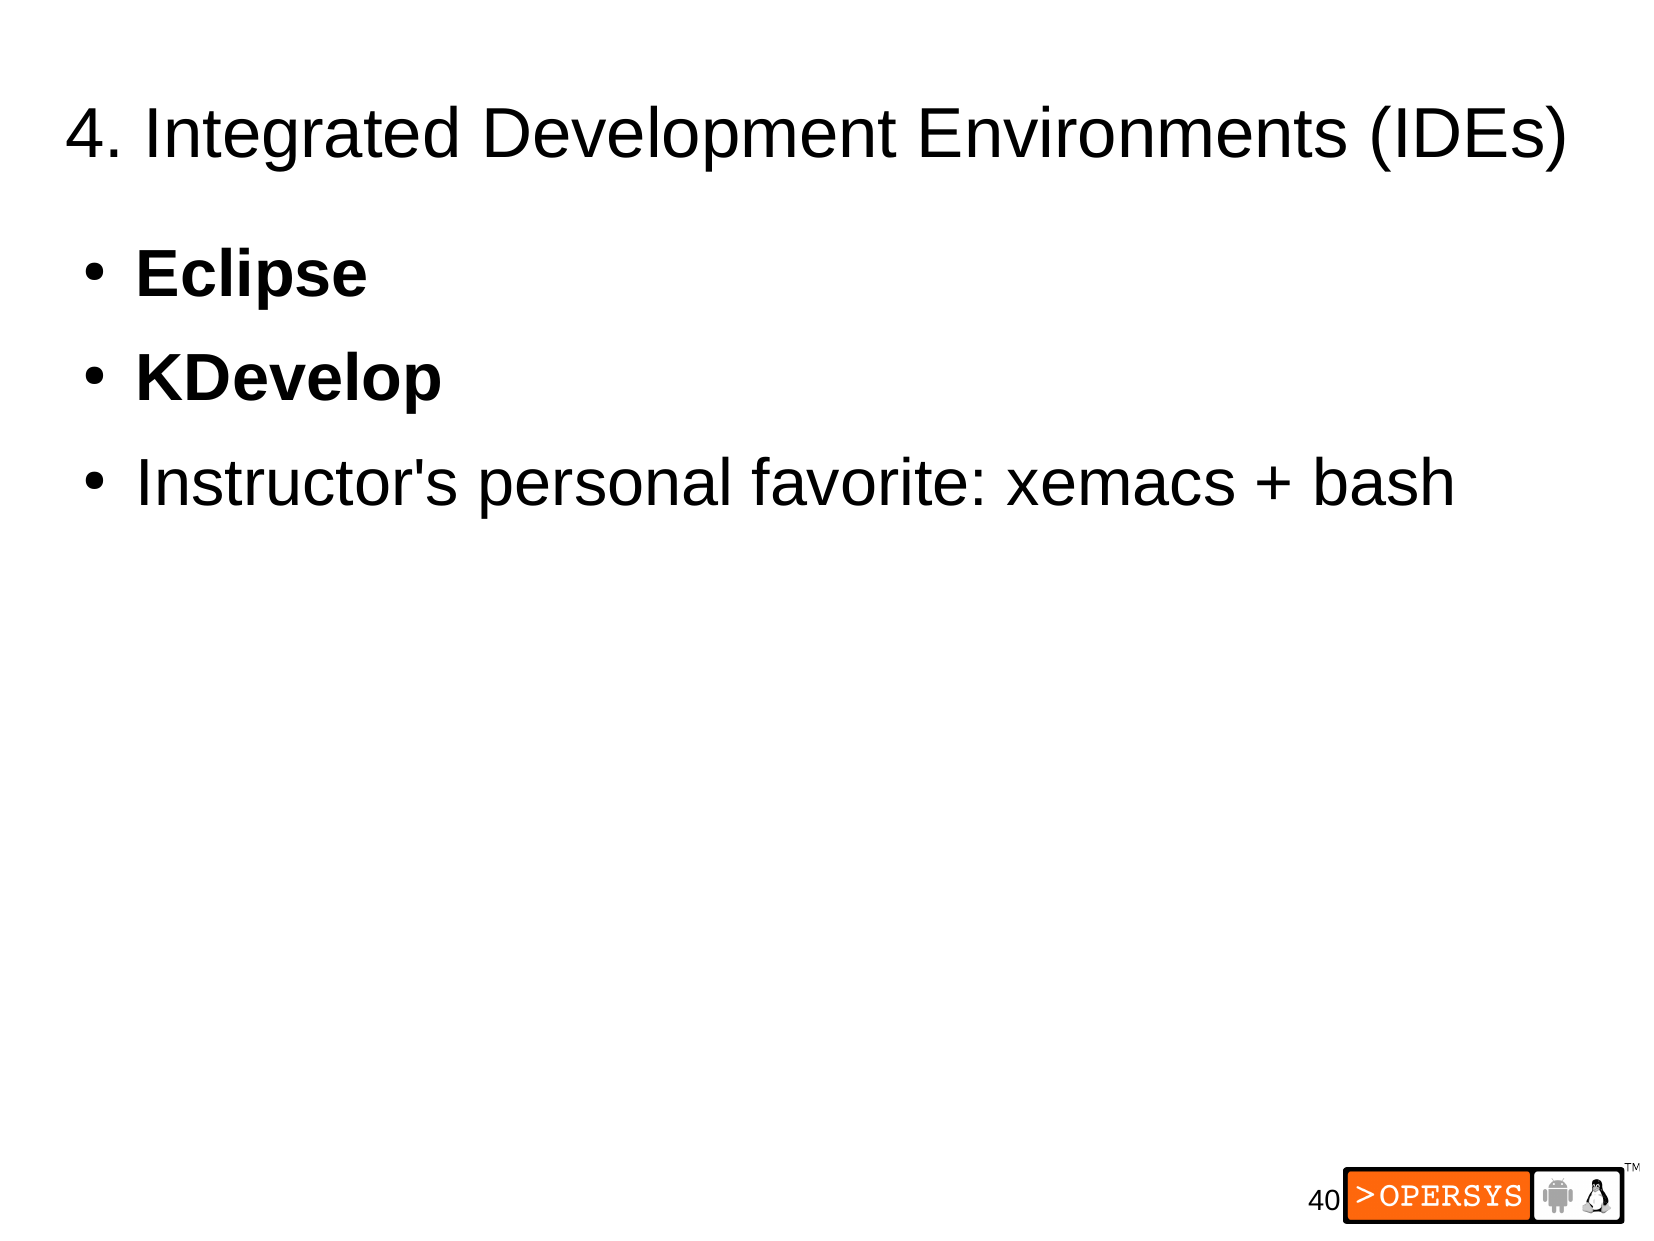

# 4. Integrated Development Environments (IDEs)
Eclipse
KDevelop
Instructor's personal favorite: xemacs + bash